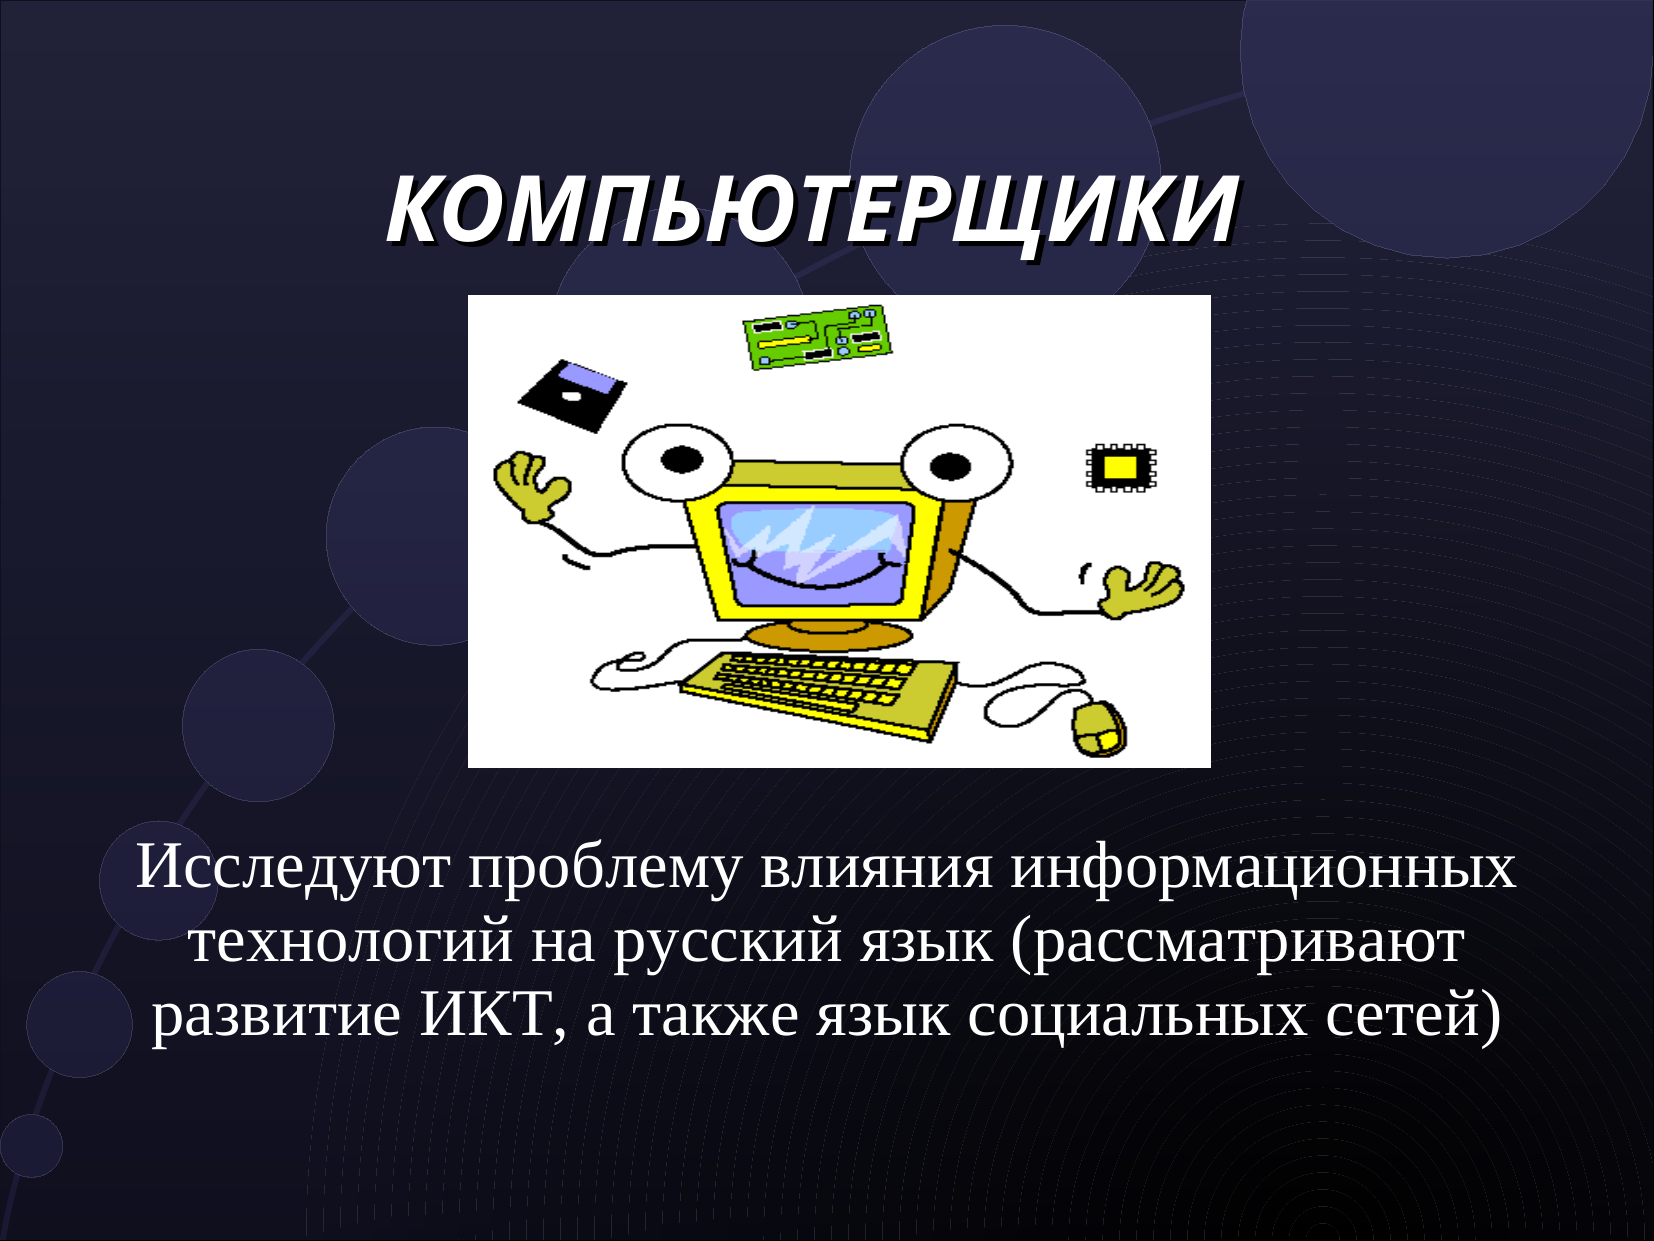

# КОМПЬЮТЕРЩИКИ
Исследуют проблему влияния информационных технологий на русский язык (рассматривают развитие ИКТ, а также язык социальных сетей)